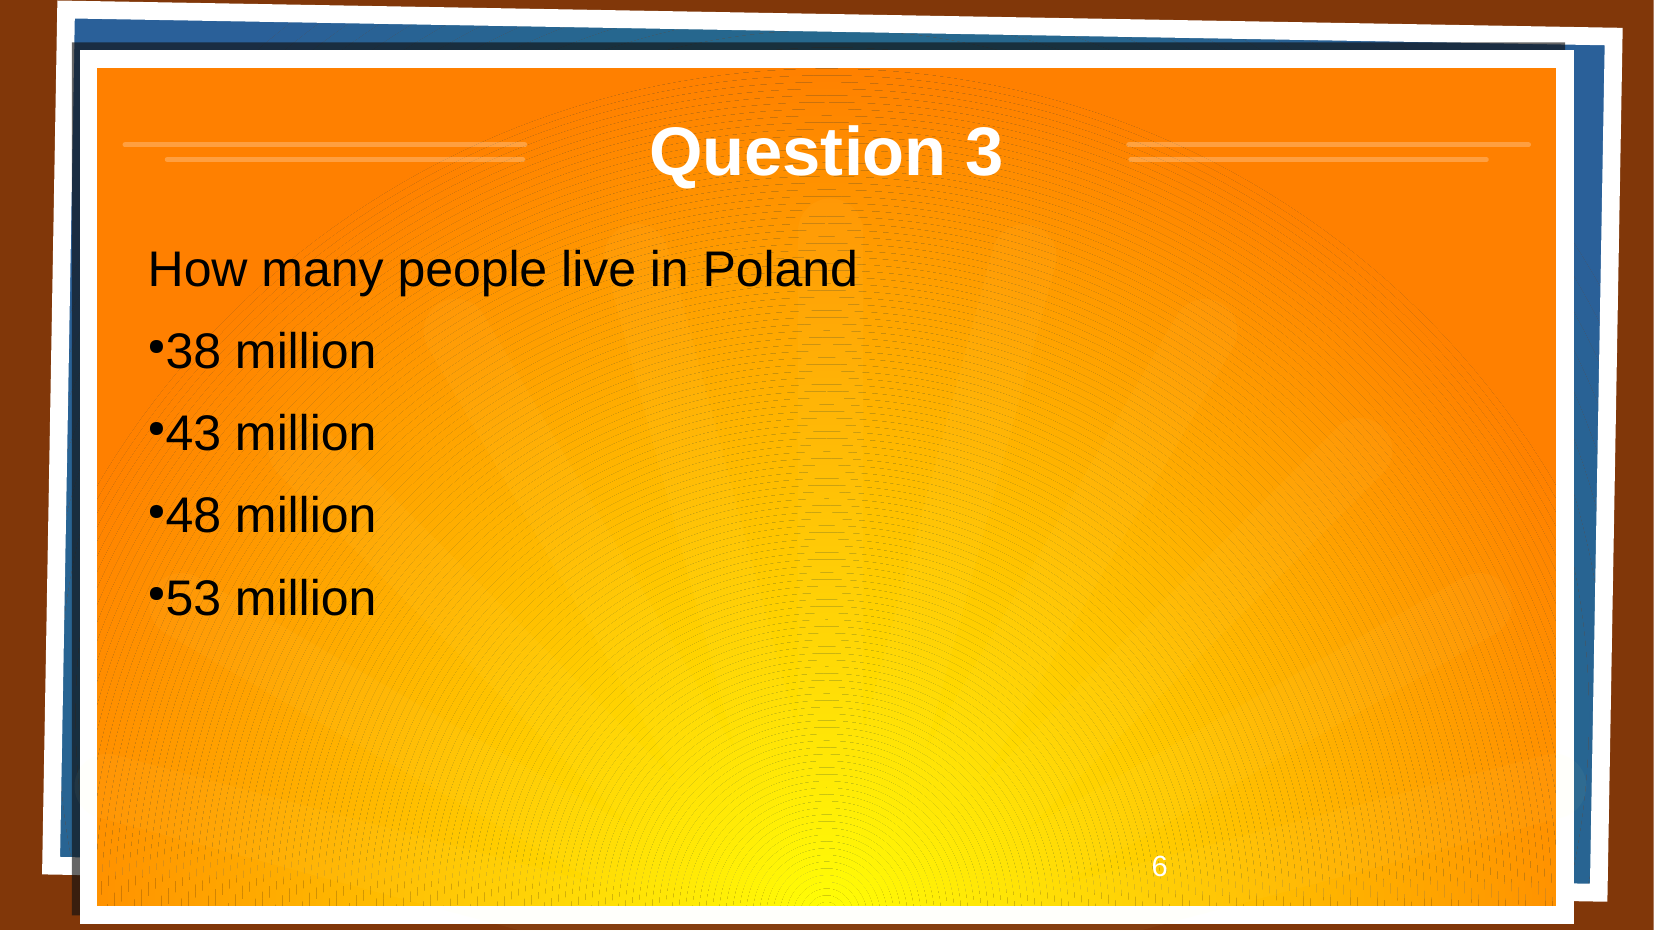

# Question 3
How many people live in Poland
38 million
43 million
48 million
53 million